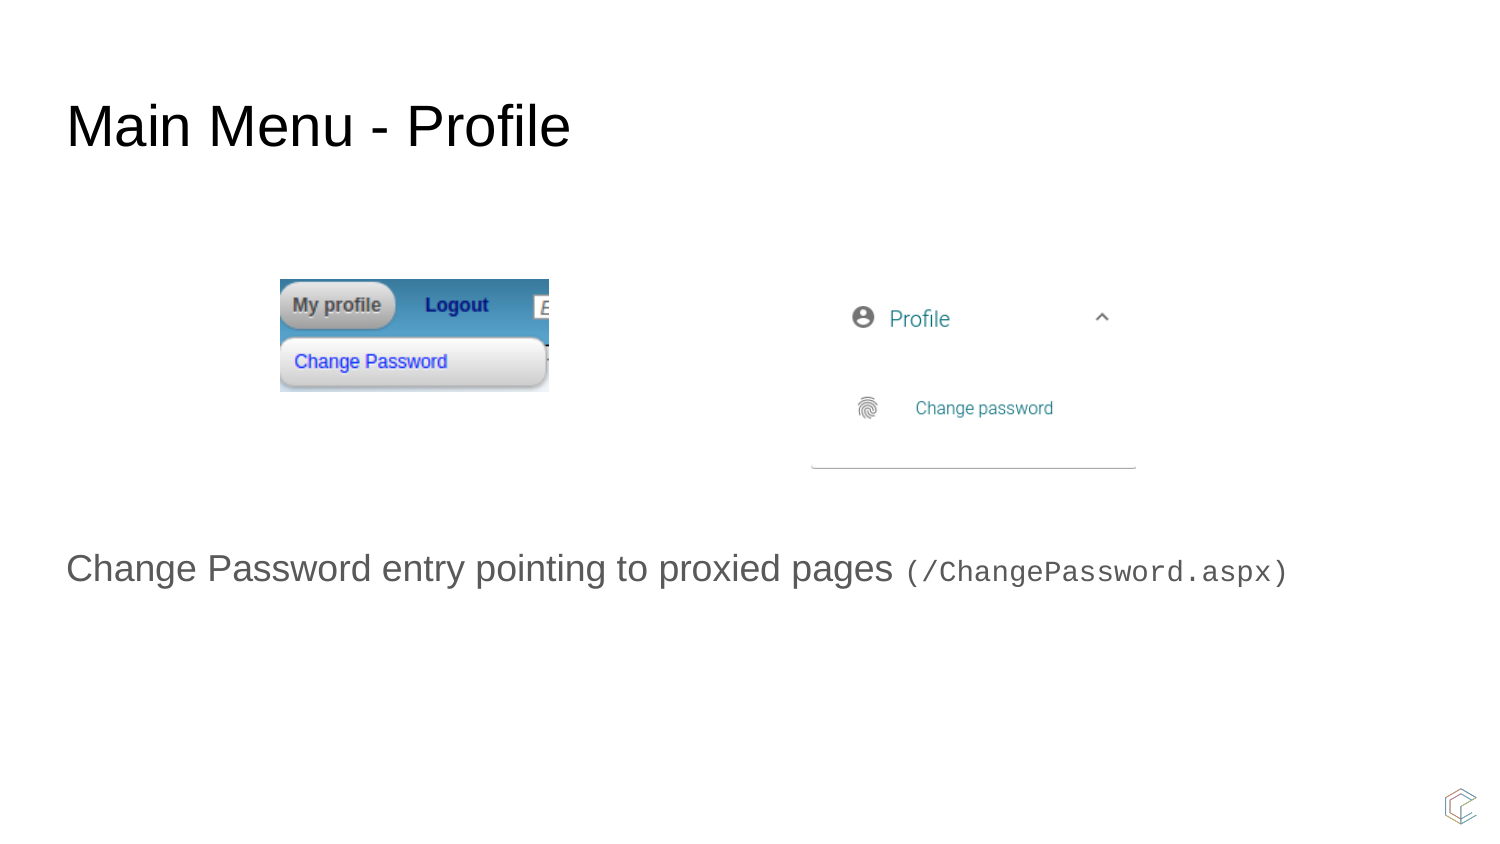

# Main Menu - Profile
Change Password entry pointing to proxied pages (/ChangePassword.aspx)